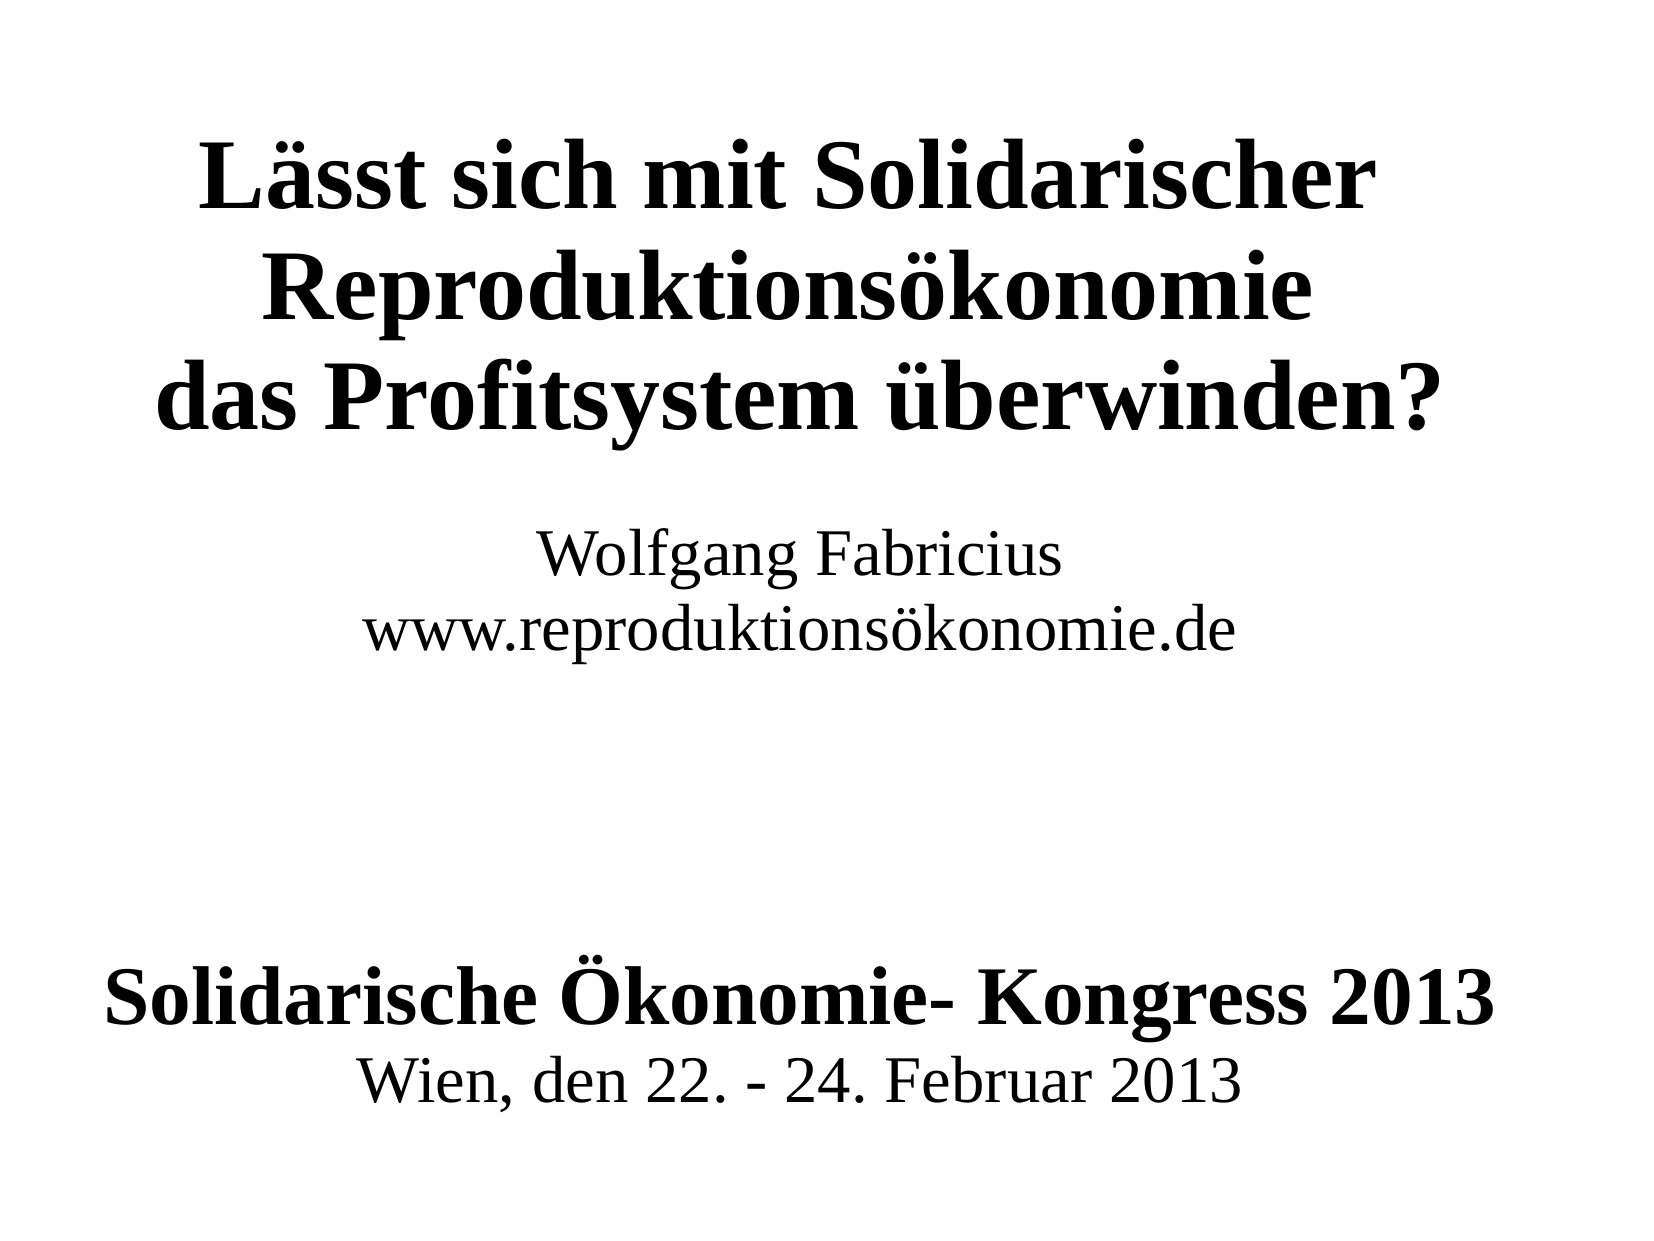

Lässt sich mit Solidarischer Reproduktionsökonomie
das Profitsystem überwinden?
Wolfgang Fabricius
www.reproduktionsökonomie.de
Solidarische Ökonomie- Kongress 2013
Wien, den 22. - 24. Februar 2013